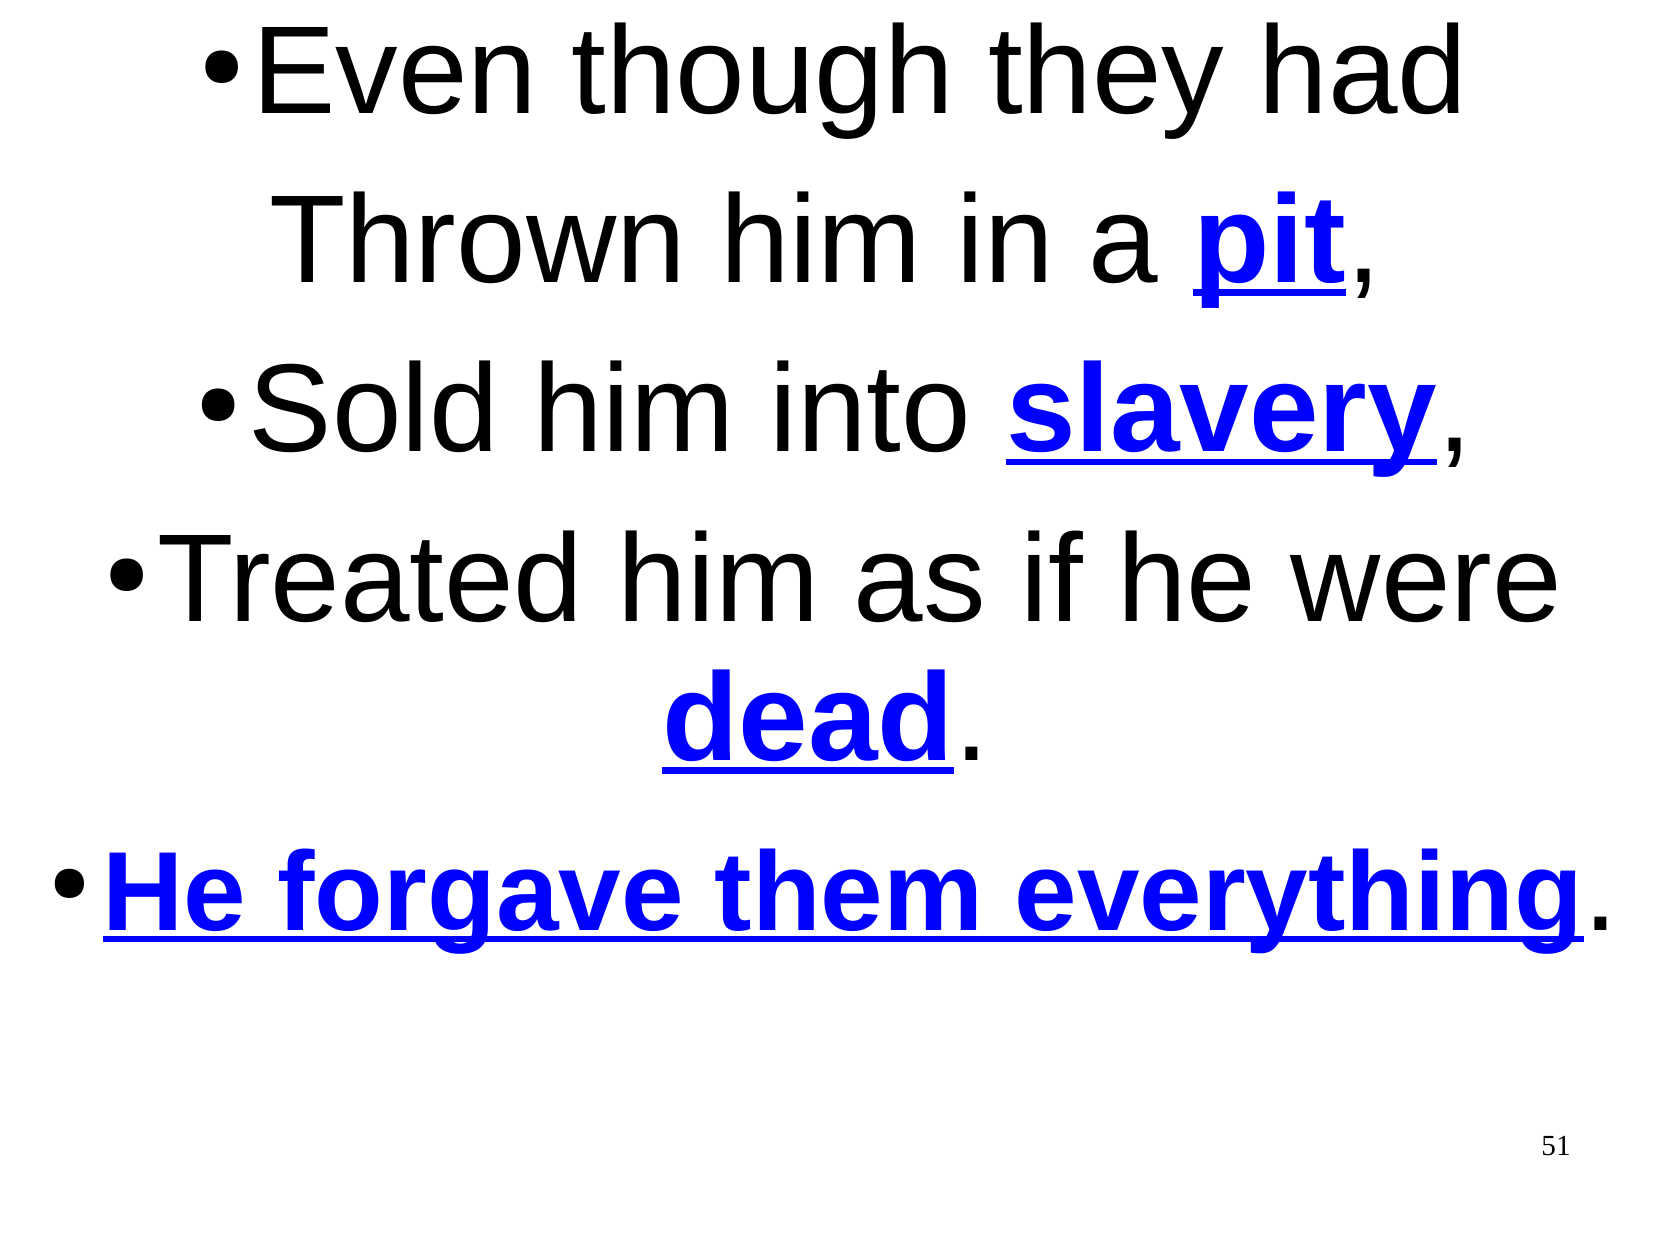

# Even though they had
Thrown him in a pit,
Sold him into slavery,
Treated him as if he were dead.
He forgave them everything.
51